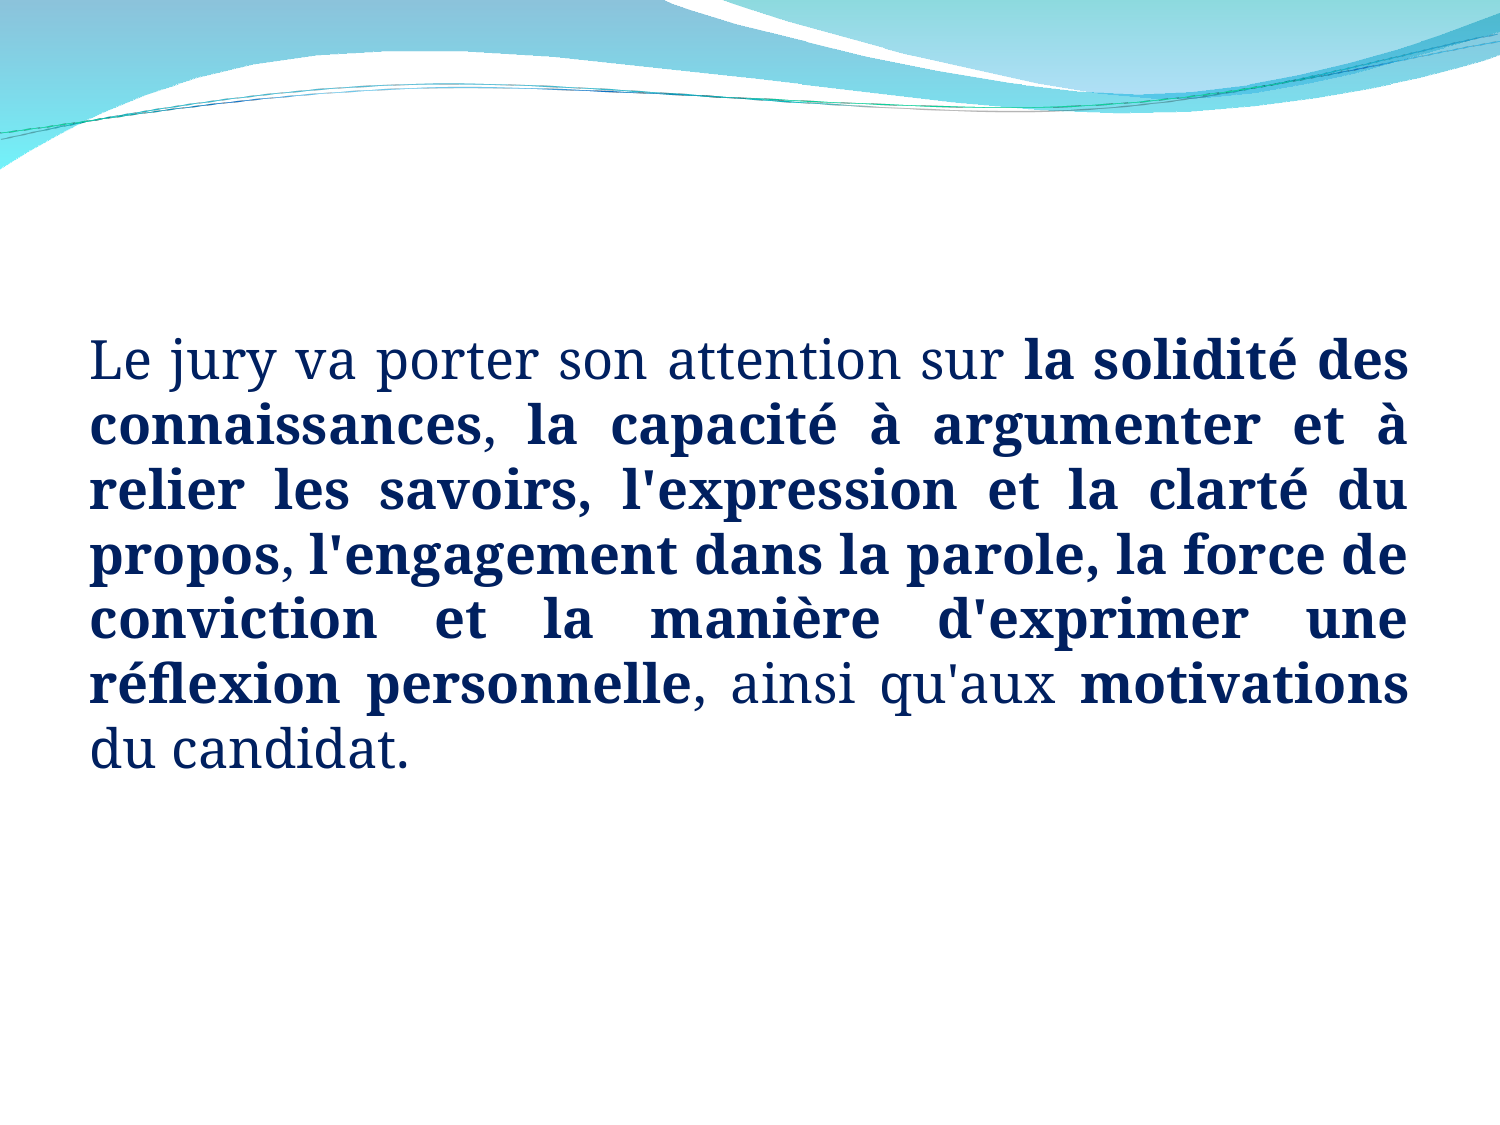

# Le jury va porter son attention sur la solidité des connaissances, la capacité à argumenter et à relier les savoirs, l'expression et la clarté du propos, l'engagement dans la parole, la force de conviction et la manière d'exprimer une réflexion personnelle, ainsi qu'aux motivations du candidat.